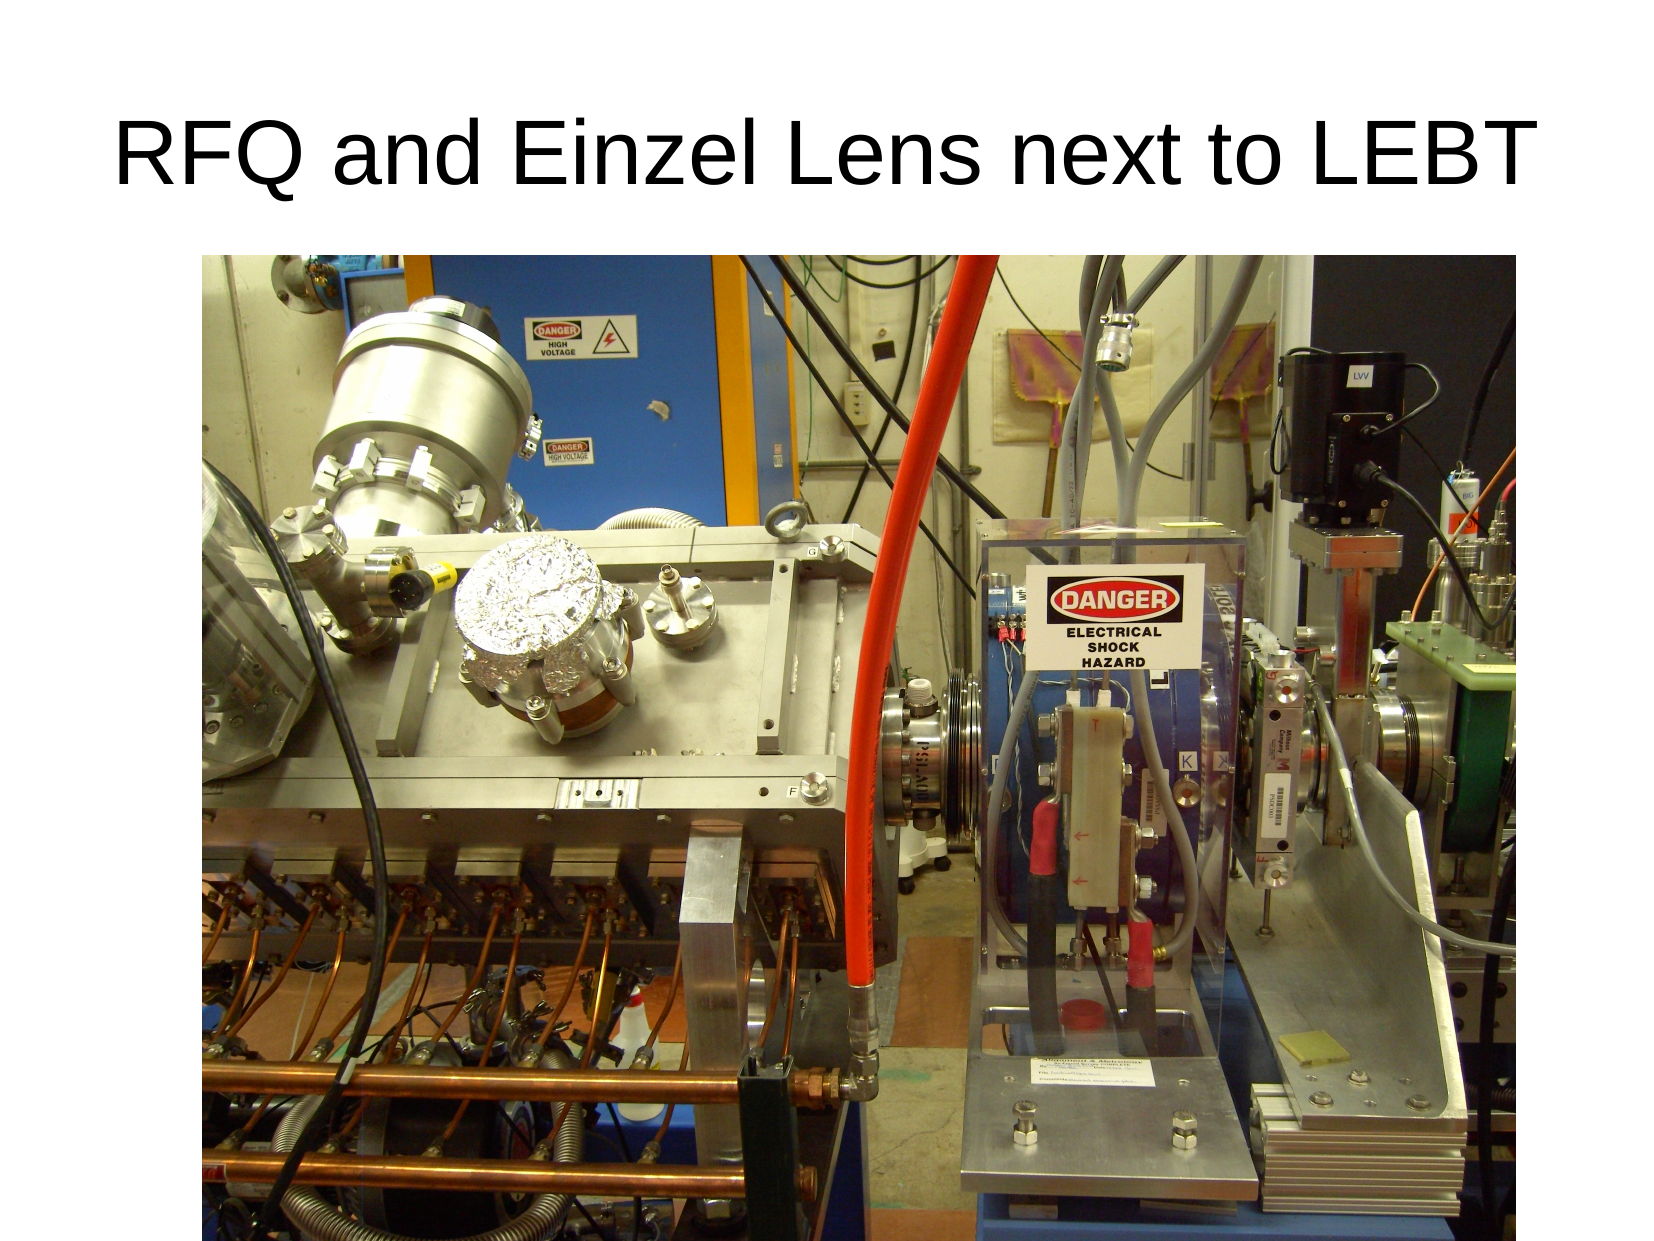

# RFQ and Einzel Lens next to LEBT